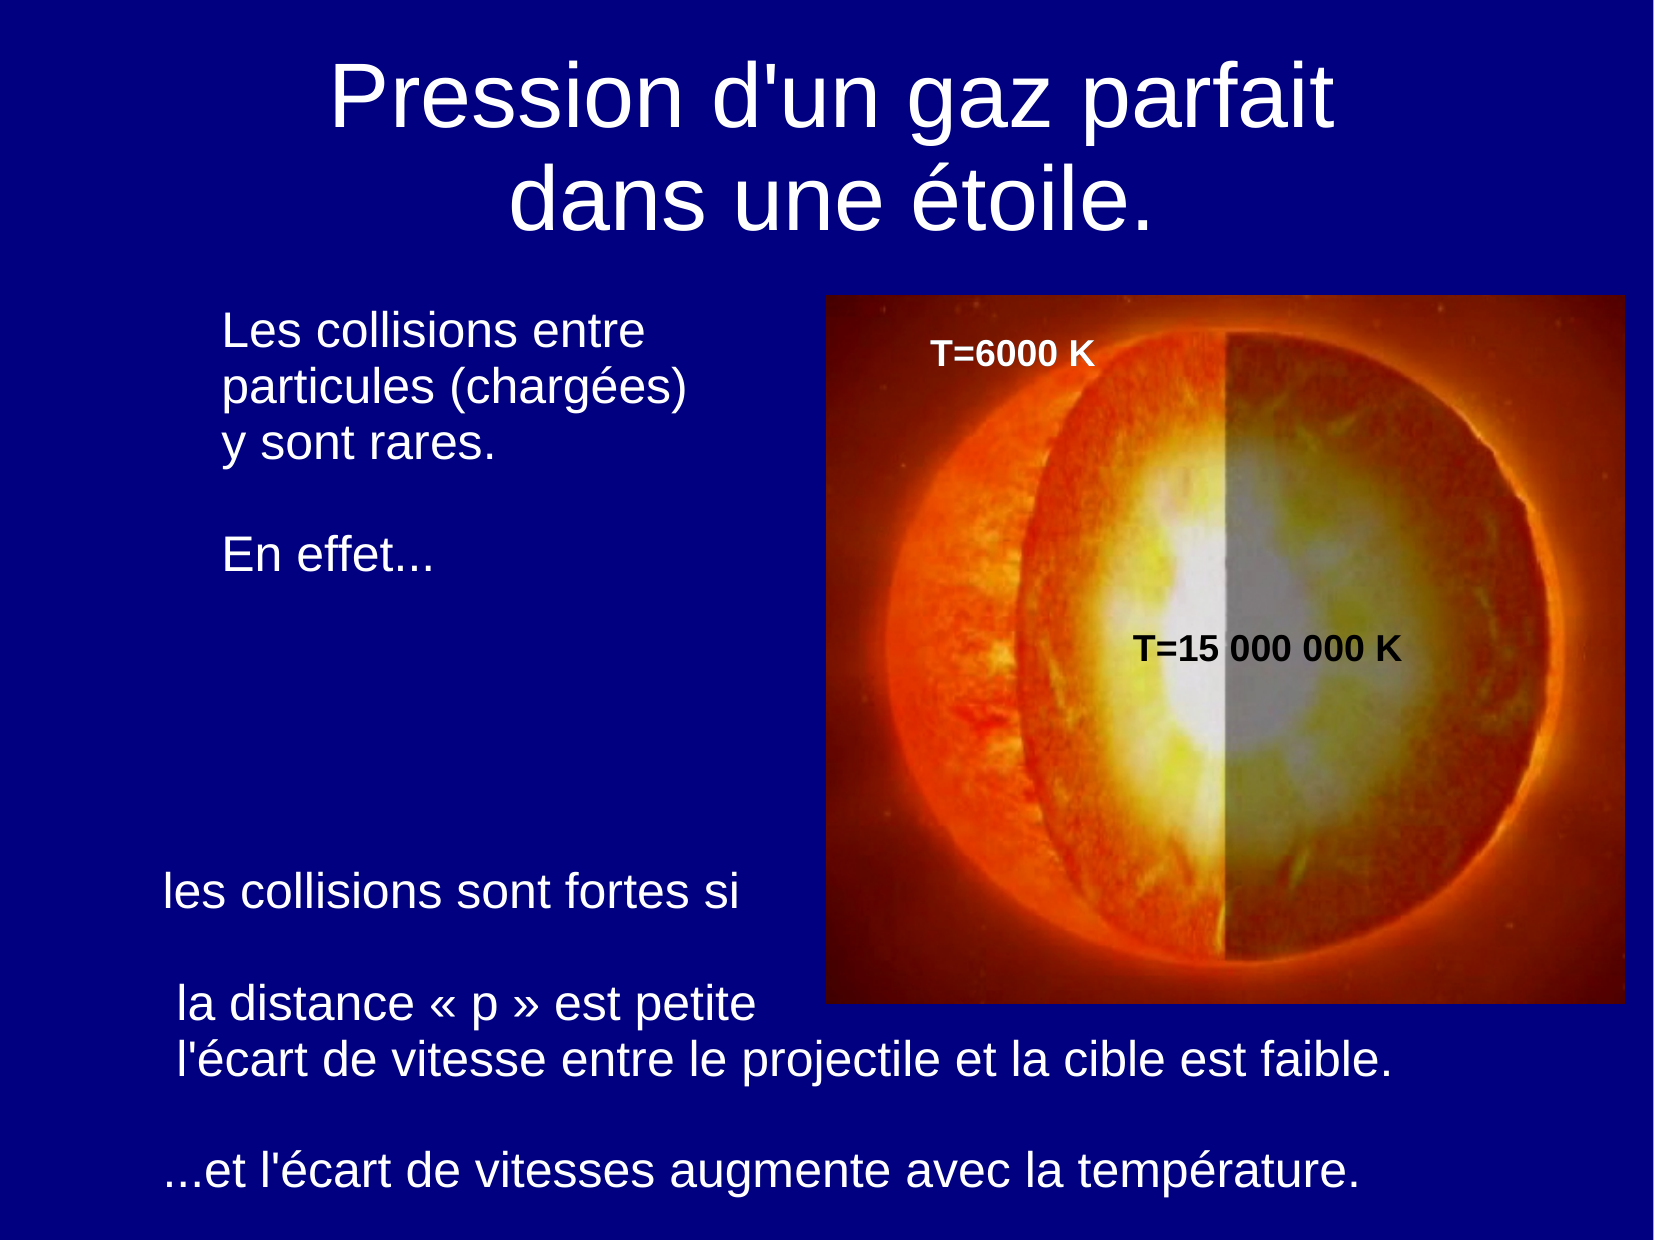

# Pression d'un gaz parfait dans une étoile.
Les collisions entre particules (chargées)
y sont rares.
En effet...
T=6000 K
T=6000 K
T=15 000 000 K
les collisions sont fortes si
 la distance « p » est petite
 l'écart de vitesse entre le projectile et la cible est faible.
...et l'écart de vitesses augmente avec la température.